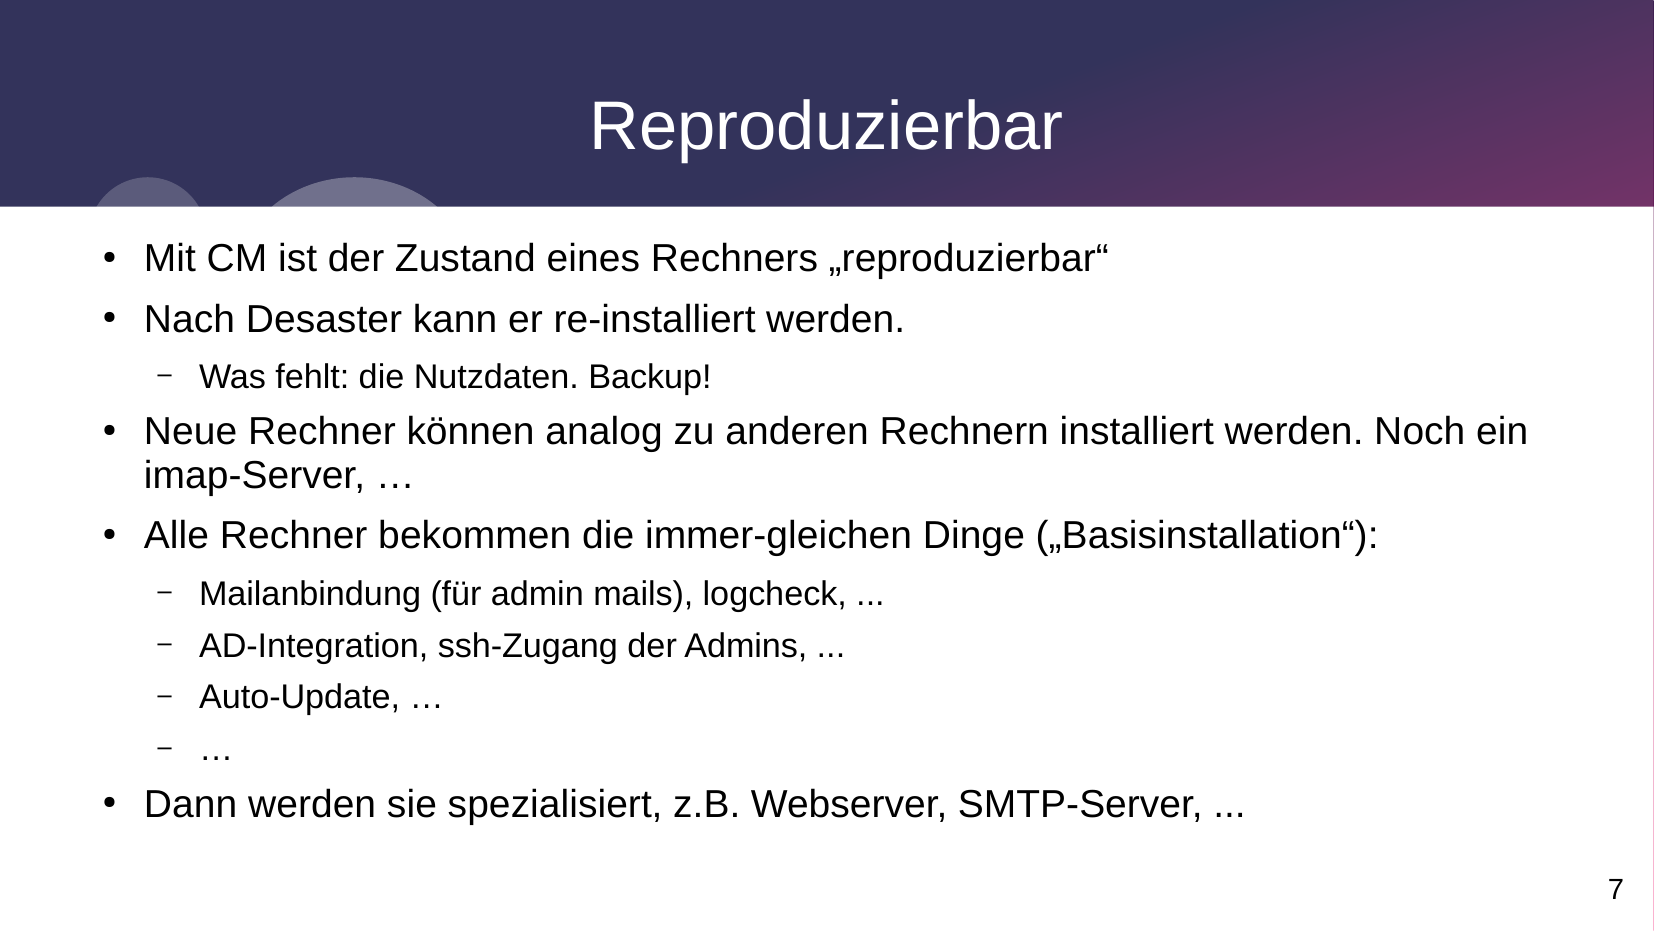

# Reproduzierbar
Mit CM ist der Zustand eines Rechners „reproduzierbar“
Nach Desaster kann er re-installiert werden.
Was fehlt: die Nutzdaten. Backup!
Neue Rechner können analog zu anderen Rechnern installiert werden. Noch ein imap-Server, …
Alle Rechner bekommen die immer-gleichen Dinge („Basisinstallation“):
Mailanbindung (für admin mails), logcheck, ...
AD-Integration, ssh-Zugang der Admins, ...
Auto-Update, …
…
Dann werden sie spezialisiert, z.B. Webserver, SMTP-Server, ...